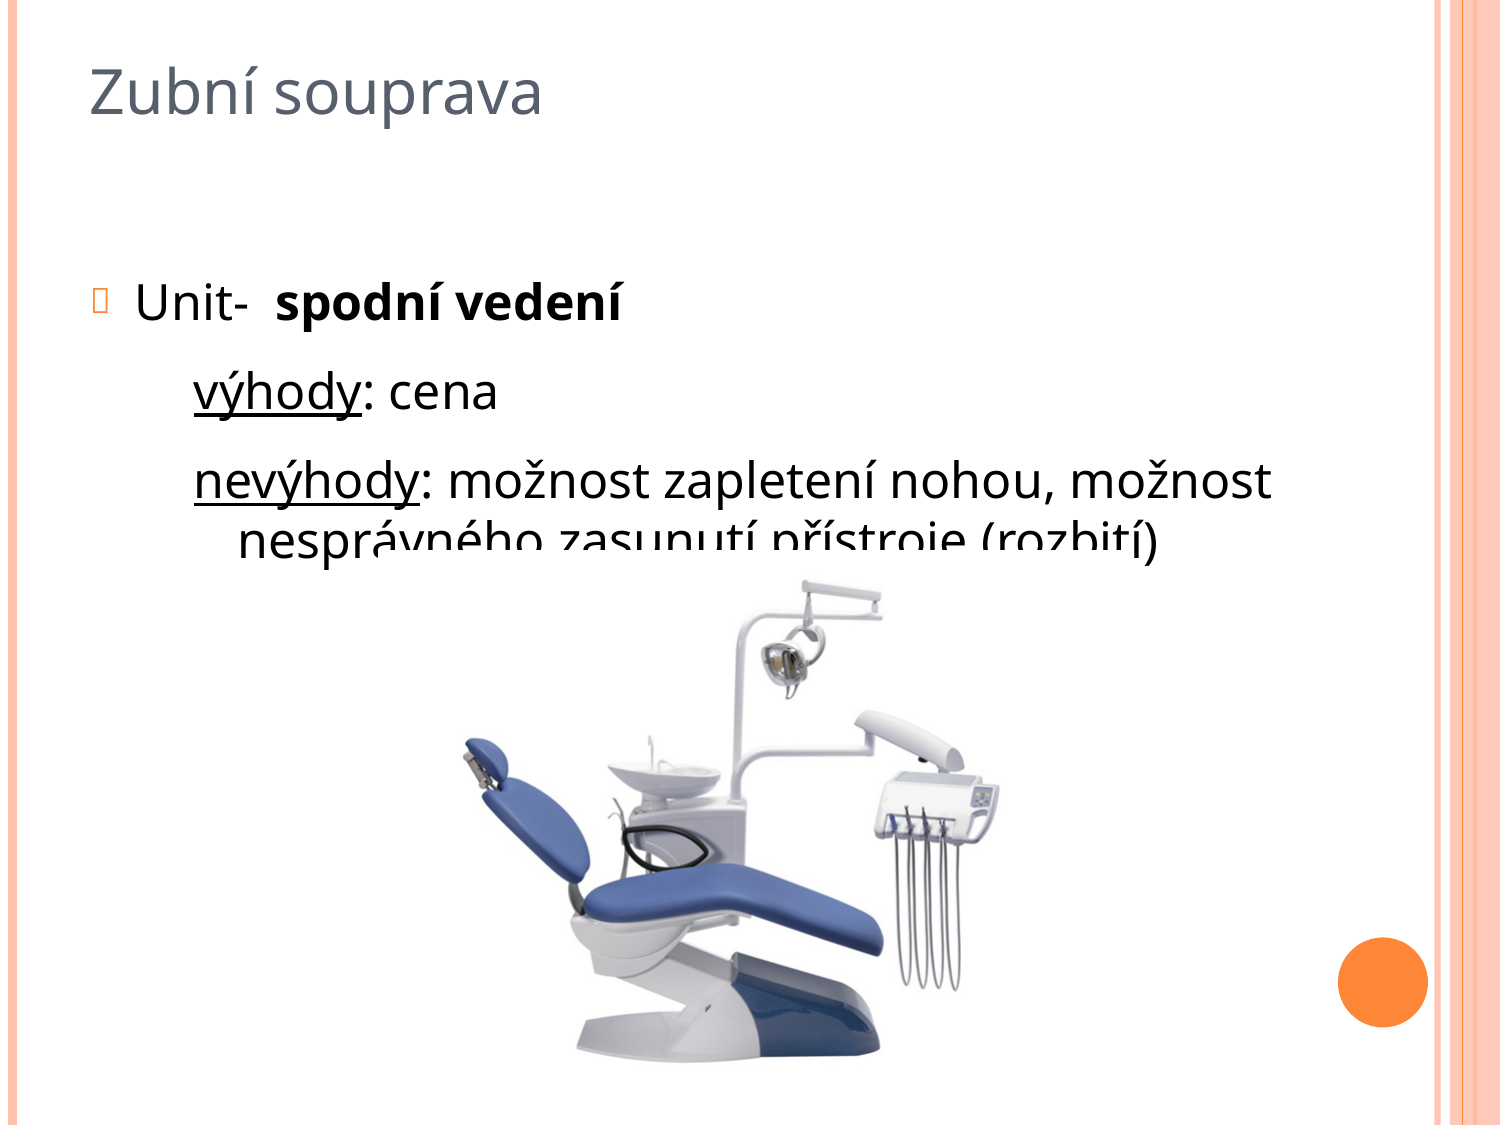

# Zubní souprava
Unit- spodní vedení
 výhody: cena
 nevýhody: možnost zapletení nohou, možnost 	nesprávného zasunutí přístroje (rozbití)